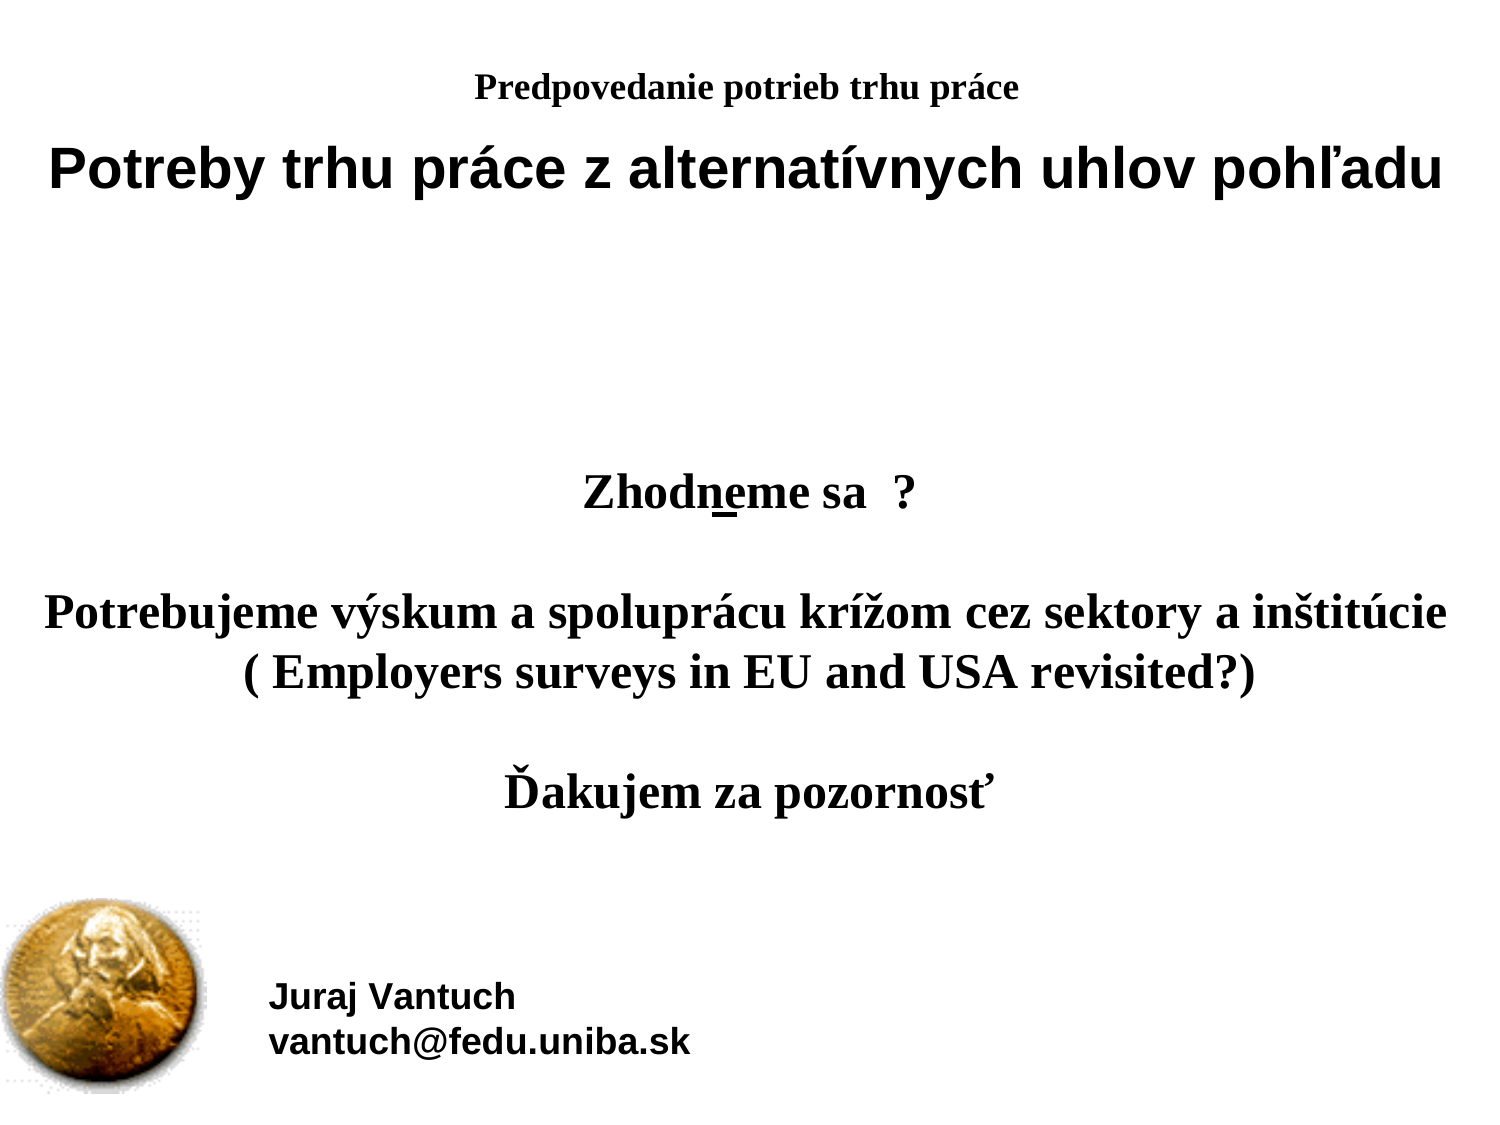

Predpovedanie potrieb trhu práce
Potreby trhu práce z alternatívnych uhlov pohľadu
#
Zhodneme sa ?
Potrebujeme výskum a spoluprácu krížom cez sektory a inštitúcie
( Employers surveys in EU and USA revisited?)
Ďakujem za pozornosť
Juraj Vantuch
vantuch@fedu.uniba.sk